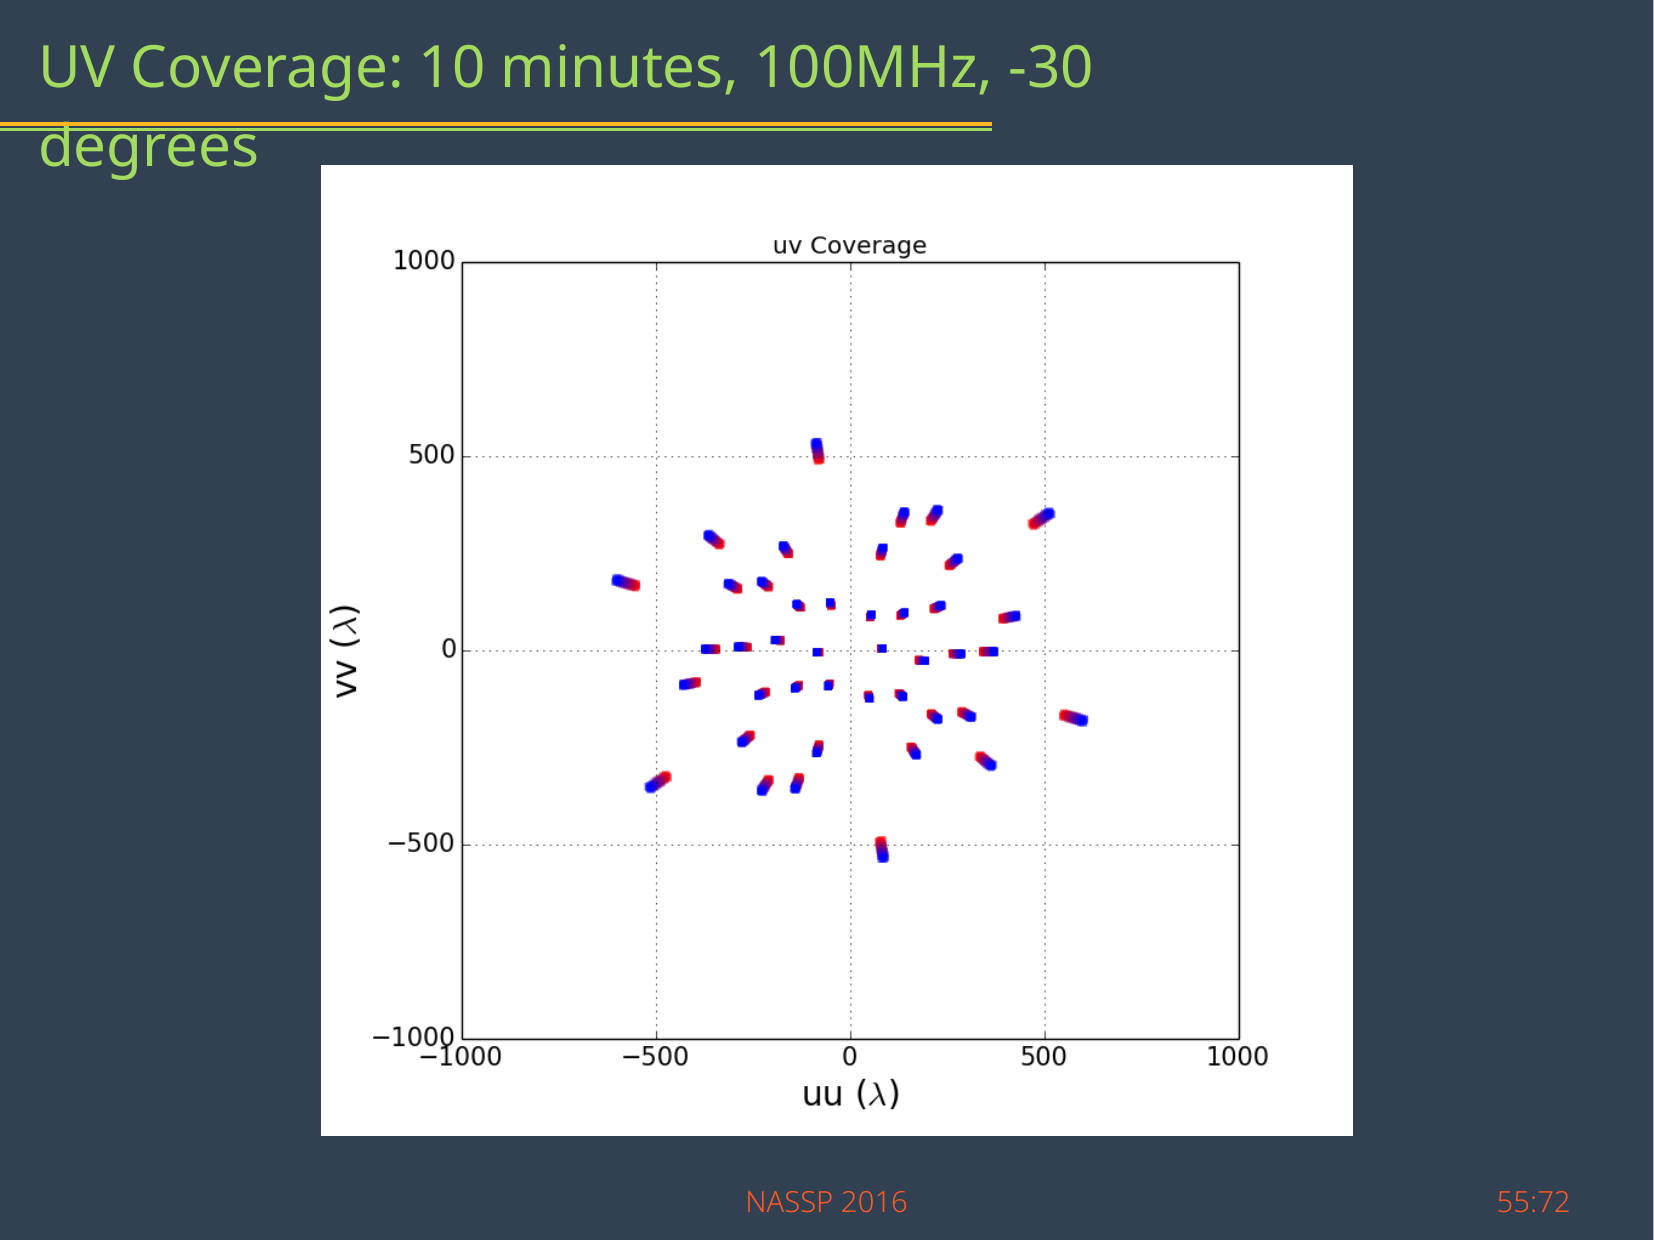

UV Coverage: 10 minutes, 100MHz, -30 degrees
NASSP 2016
55